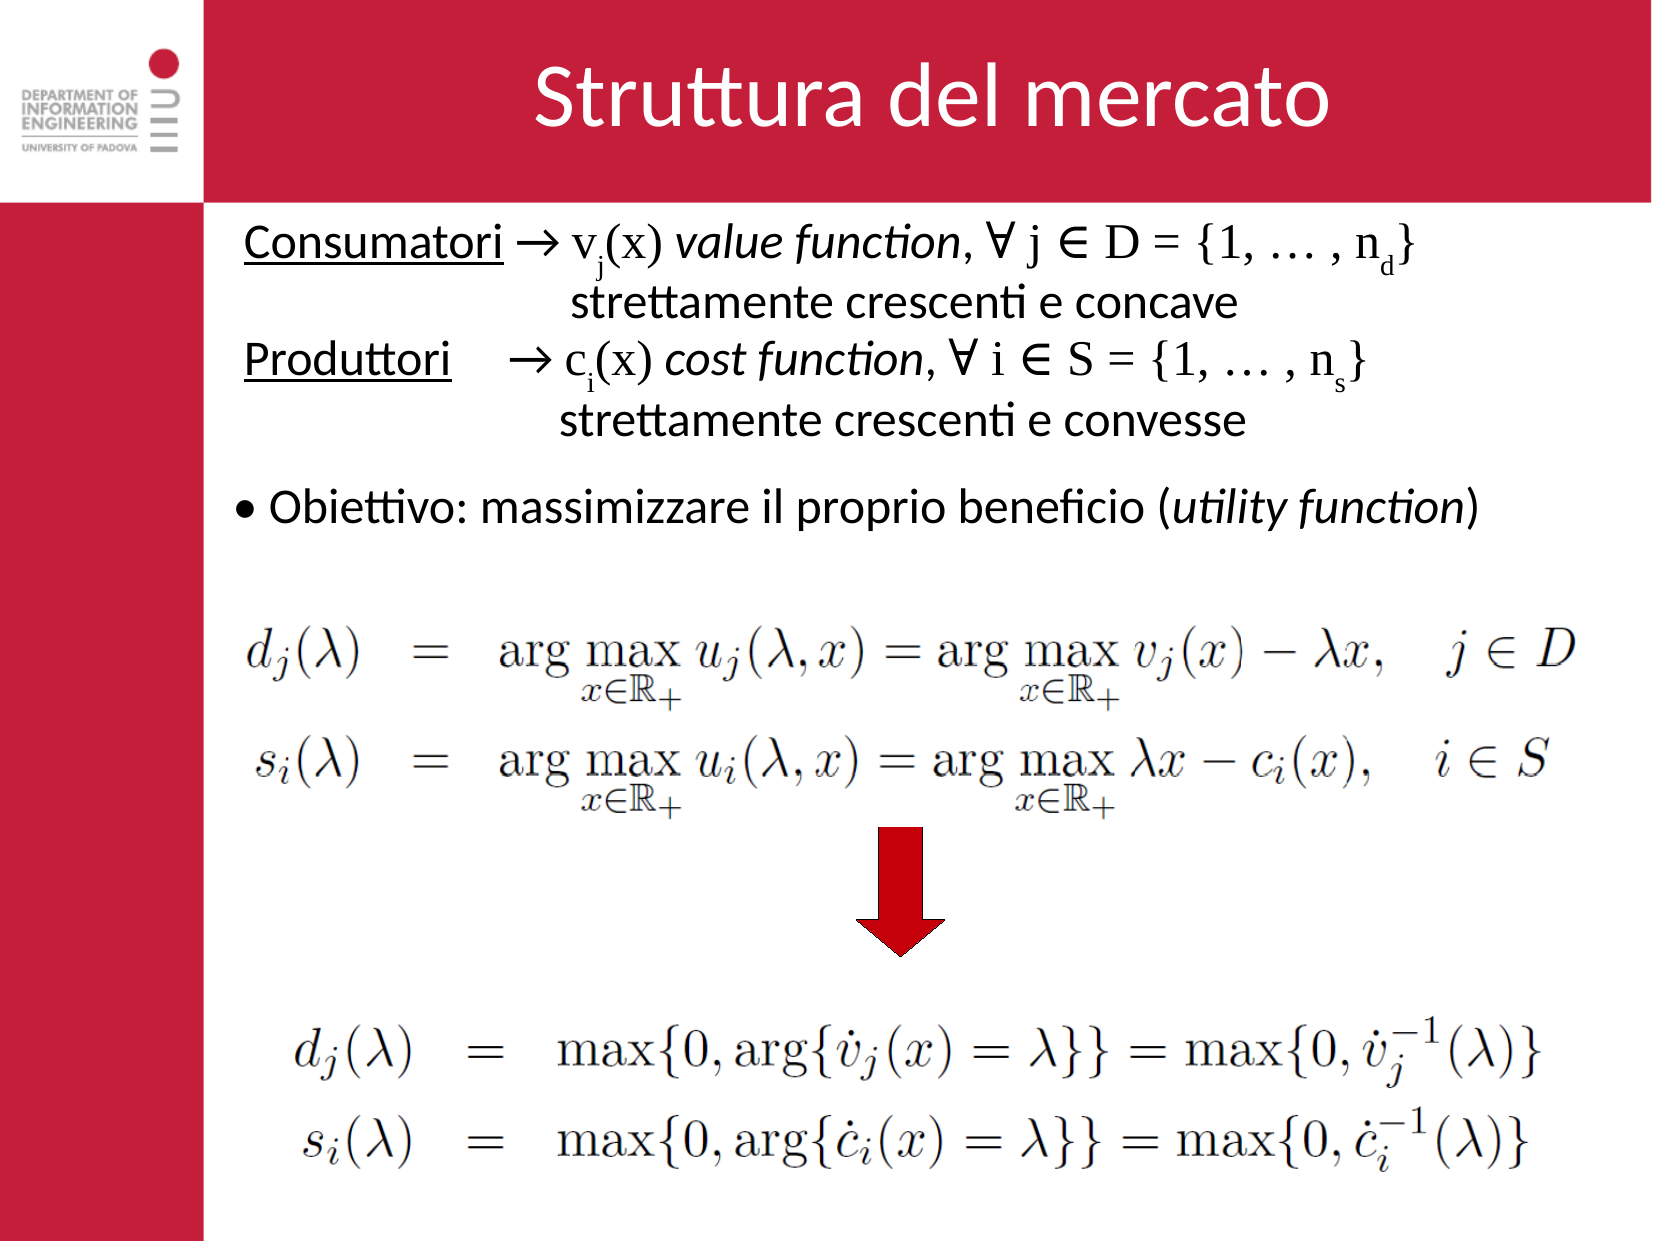

Struttura del mercato
#
 Consumatori → vj(x) value function, ∀ j ∈ D = {1, … , nd}
 strettamente crescenti e concave
 Produttori → ci(x) cost function, ∀ i ∈ S = {1, … , ns}
 strettamente crescenti e convesse
 • Obiettivo: massimizzare il proprio beneficio (utility function)